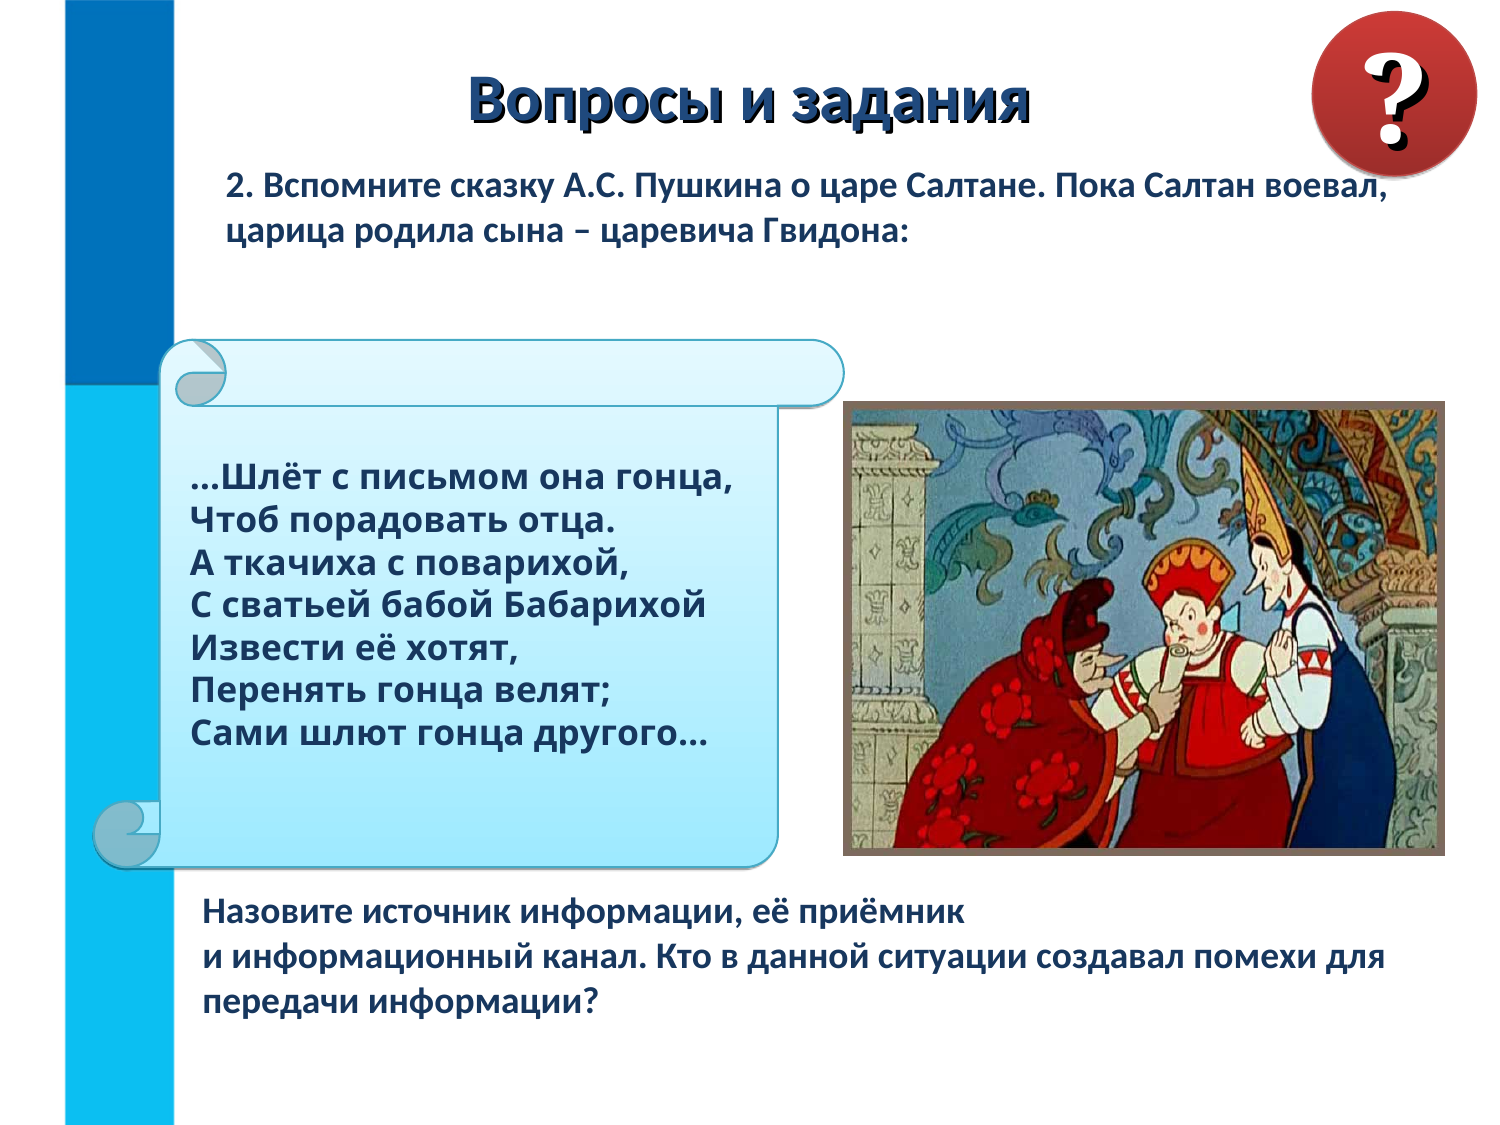

# Вопросы и задания
?
2. Вспомните сказку А.С. Пушкина о царе Салтане. Пока Салтан воевал, царица родила сына – царевича Гвидона:
…Шлёт с письмом она гонца,
Чтоб порадовать отца.
А ткачиха с поварихой,
С сватьей бабой Бабарихой
Извести её хотят,
Перенять гонца велят;
Сами шлют гонца другого…
Назовите источник информации, её приёмник
и информационный канал. Кто в данной ситуации создавал помехи для передачи информации?